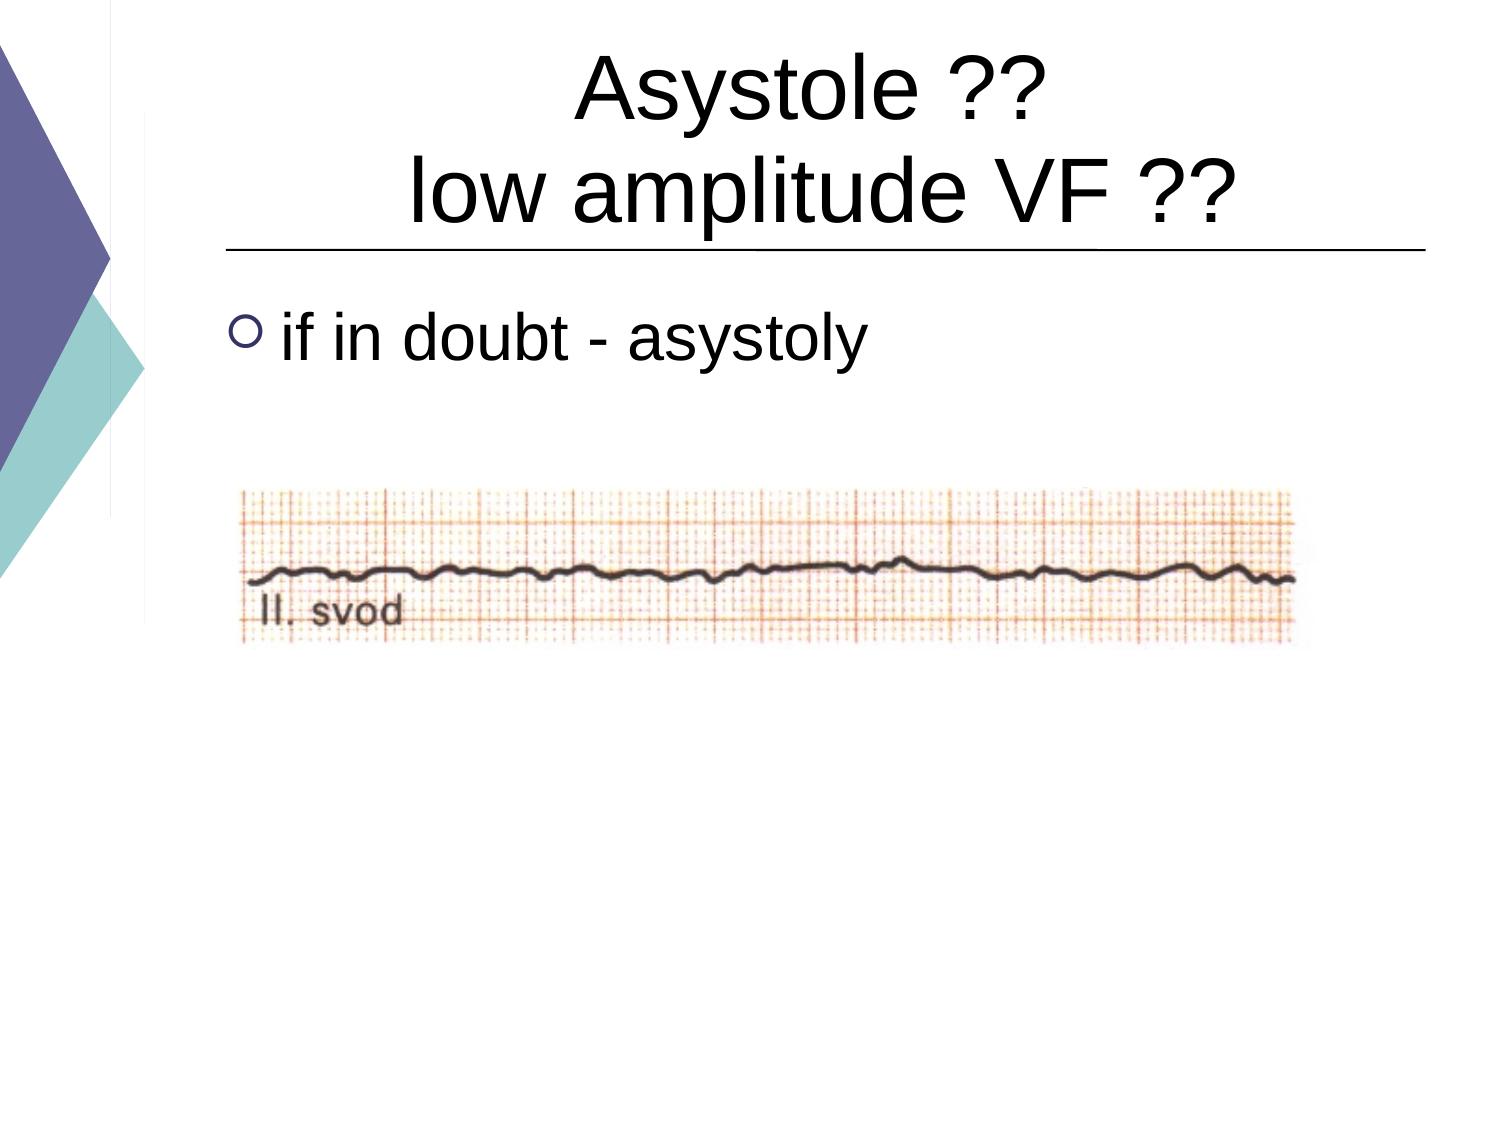

# Asystole ?? low amplitude VF ??
if in doubt - asystoly